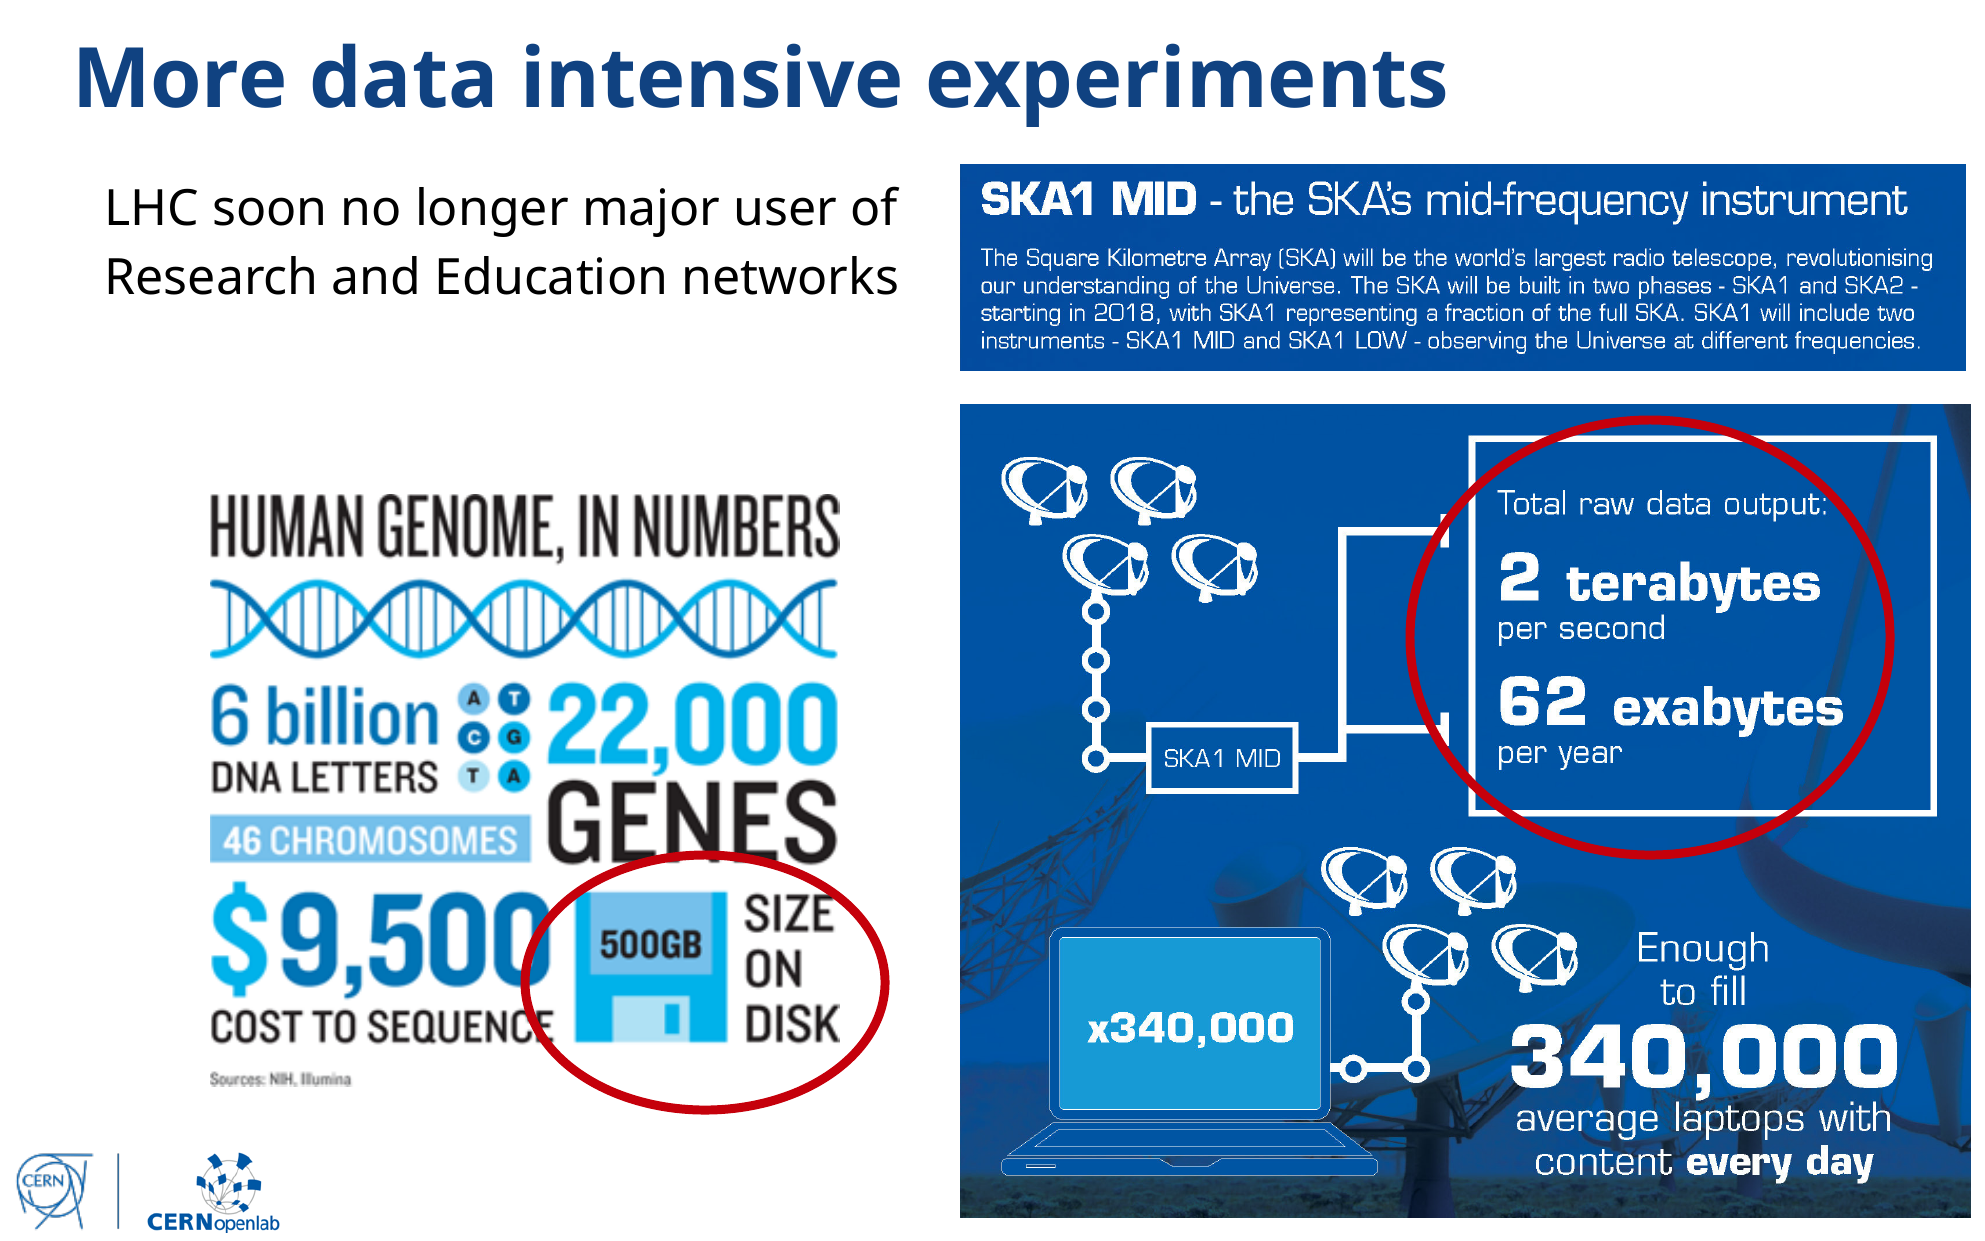

# More data intensive experiments
LHC soon no longer major user of Research and Education networks